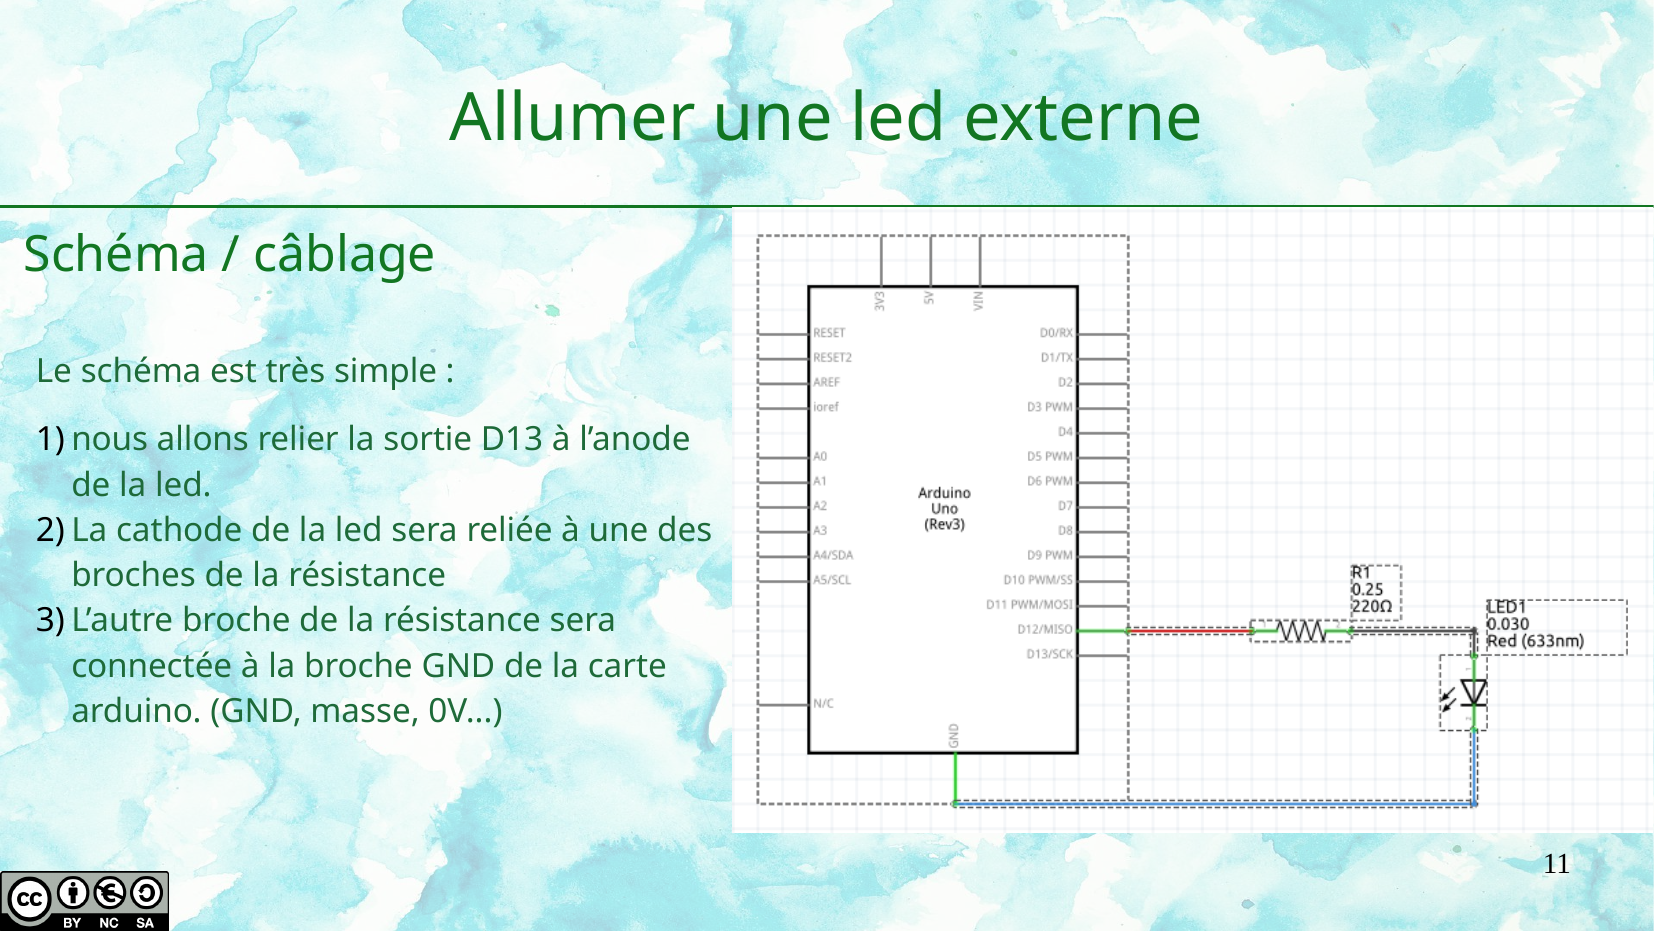

# Allumer une led externe
Schéma / câblage
Le schéma est très simple :
nous allons relier la sortie D13 à l’anode de la led.
La cathode de la led sera reliée à une des broches de la résistance
L’autre broche de la résistance sera connectée à la broche GND de la carte arduino. (GND, masse, 0V...)
11